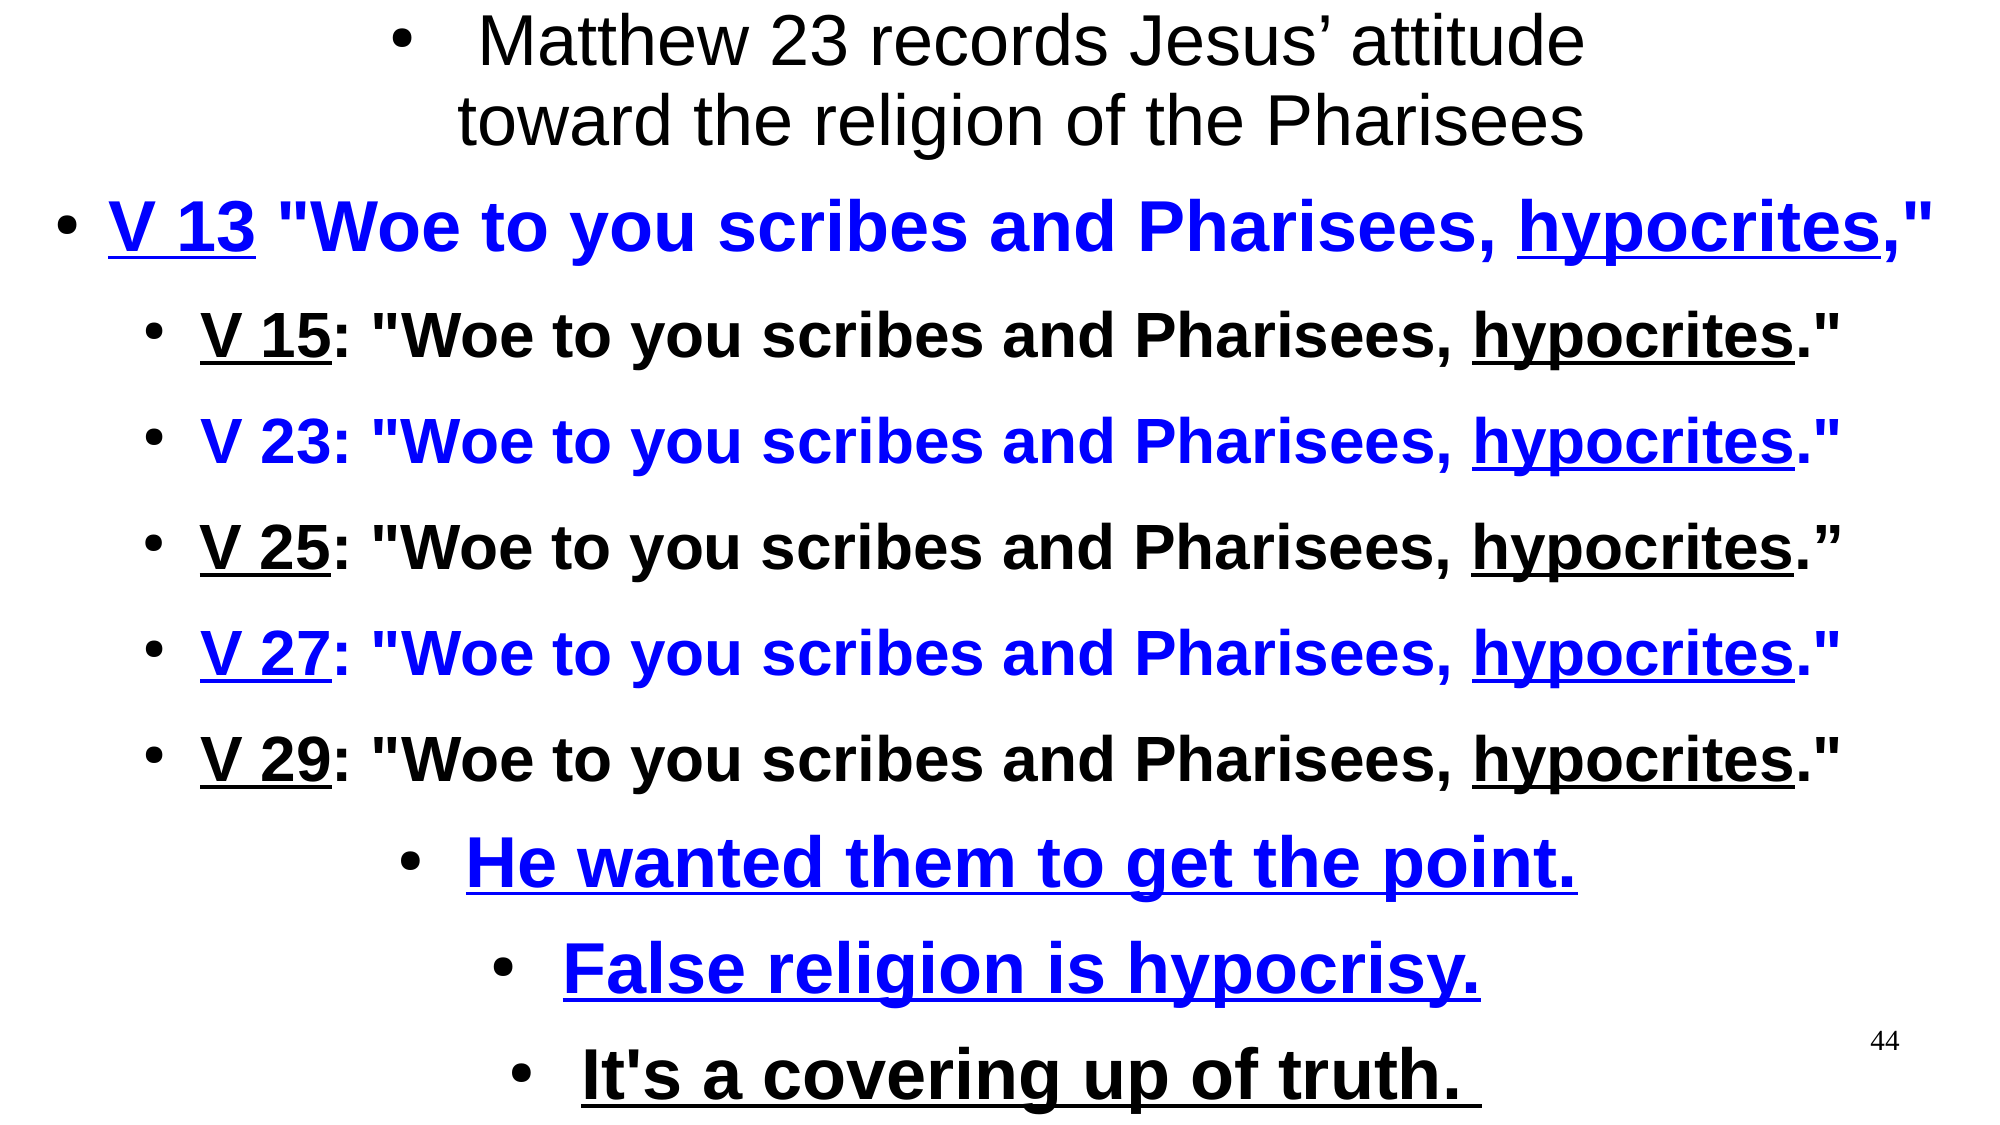

# Matthew 23 records Jesus’ attitude toward the religion of the Pharisees
V 13 "Woe to you scribes and Pharisees, hypocrites,"
V 15: "Woe to you scribes and Pharisees, hypocrites."
V 23: "Woe to you scribes and Pharisees, hypocrites."
V 25: "Woe to you scribes and Pharisees, hypocrites.”
V 27: "Woe to you scribes and Pharisees, hypocrites."
V 29: "Woe to you scribes and Pharisees, hypocrites."
He wanted them to get the point.
False religion is hypocrisy.
It's a covering up of truth.
44